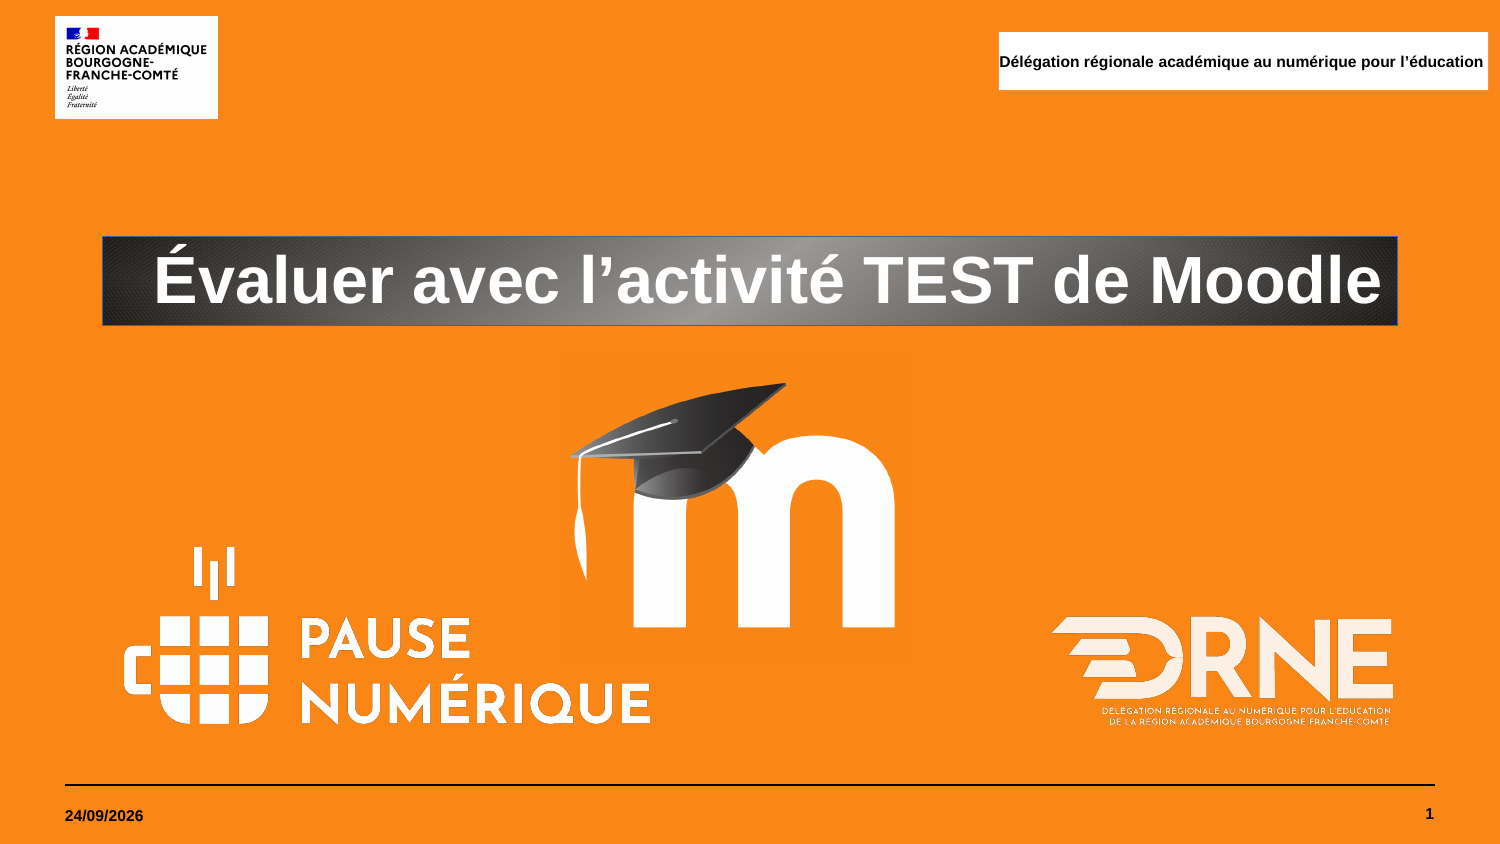

Délégation régionale académique au numérique pour l’éducation
 Évaluer avec l’activité TEST de Moodle